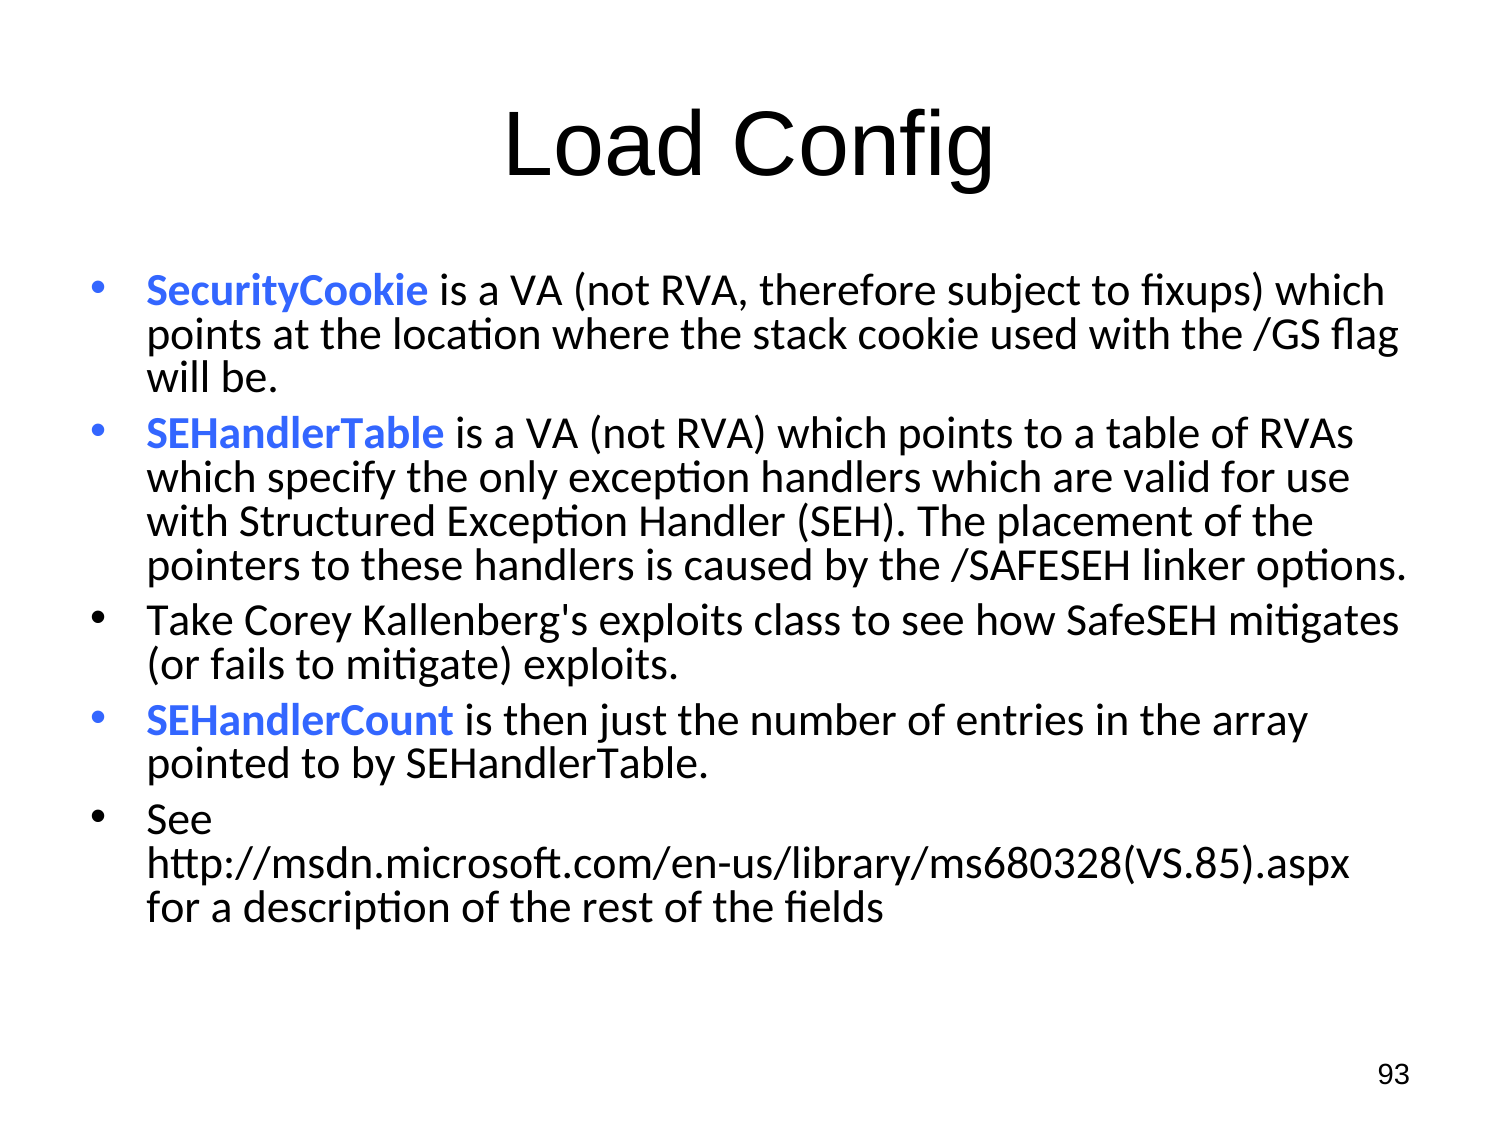

# Load Config
SecurityCookie is a VA (not RVA, therefore subject to fixups) which points at the location where the stack cookie used with the /GS flag will be.
SEHandlerTable is a VA (not RVA) which points to a table of RVAs which specify the only exception handlers which are valid for use with Structured Exception Handler (SEH). The placement of the pointers to these handlers is caused by the /SAFESEH linker options.
Take Corey Kallenberg's exploits class to see how SafeSEH mitigates (or fails to mitigate) exploits.
SEHandlerCount is then just the number of entries in the array pointed to by SEHandlerTable.
See http://msdn.microsoft.com/en-us/library/ms680328(VS.85).aspx for a description of the rest of the fields